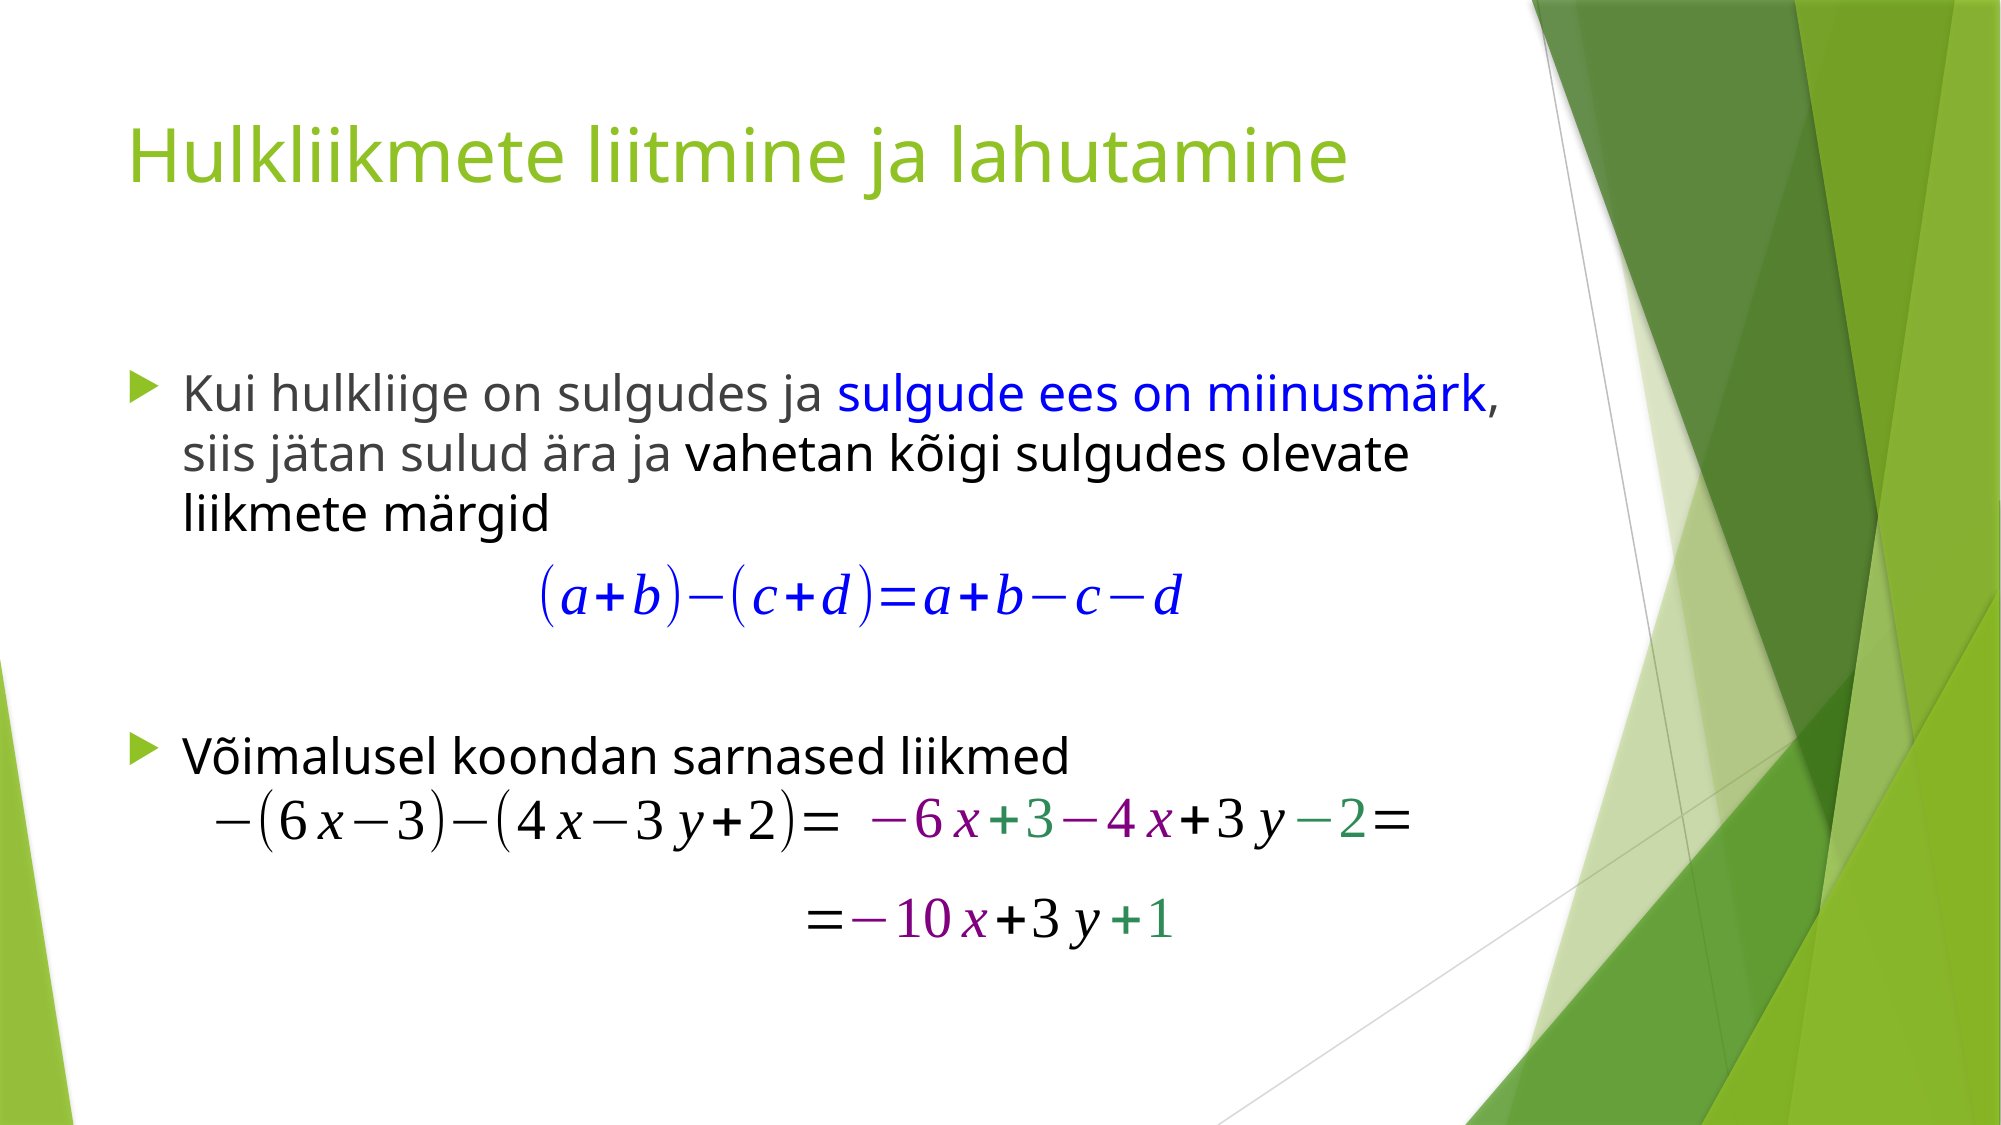

# Hulkliikmete liitmine ja lahutamine
Kui hulkliige on sulgudes ja sulgude ees on miinusmärk, siis jätan sulud ära ja vahetan kõigi sulgudes olevate liikmete märgid
Võimalusel koondan sarnased liikmed